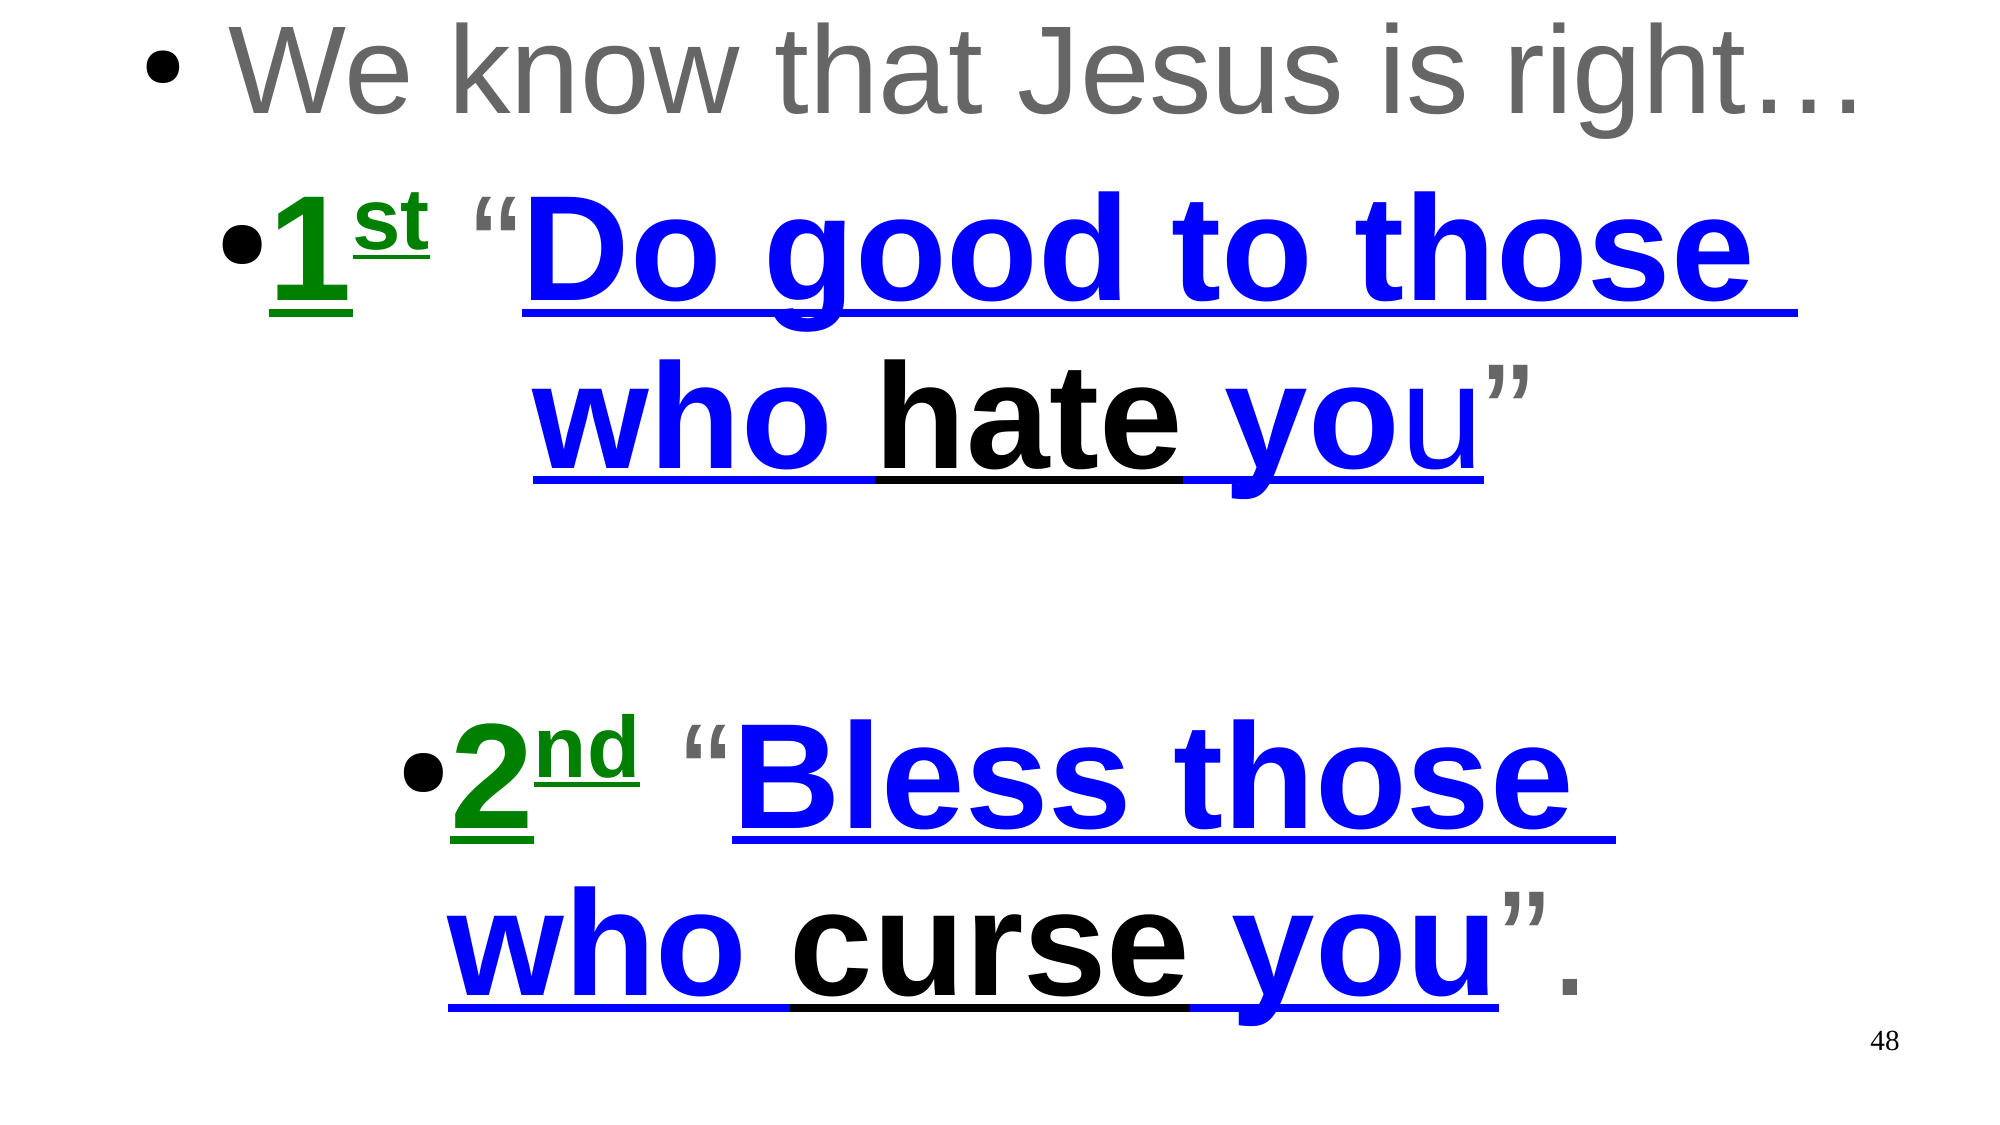

# We know that Jesus is right…
1st “Do good to those
who hate you”
2nd “Bless those
who curse you”.
48